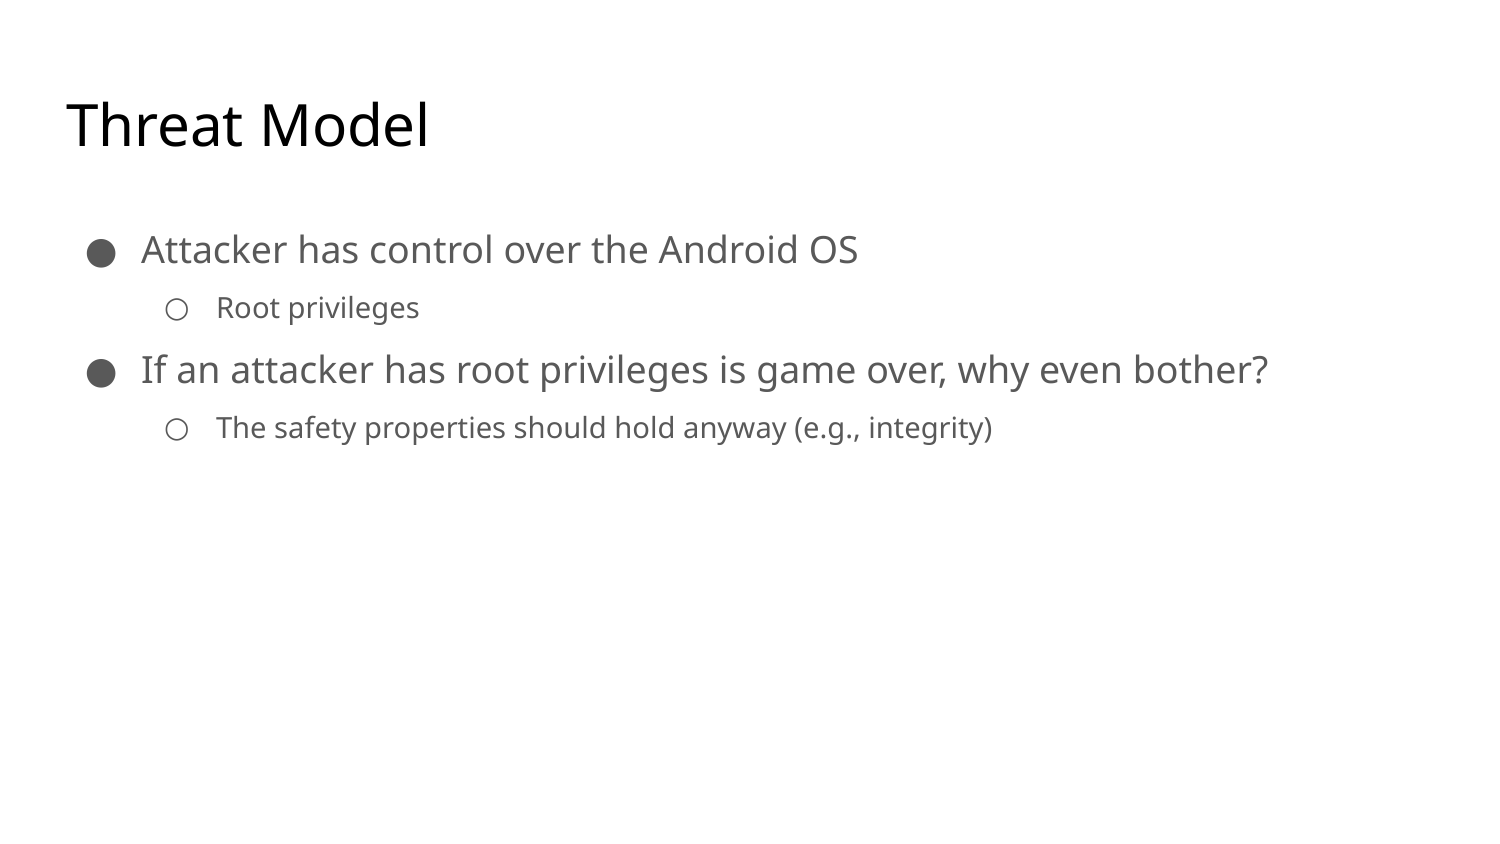

# Threat Model
Attacker has control over the Android OS
Root privileges
If an attacker has root privileges is game over, why even bother?
The safety properties should hold anyway (e.g., integrity)